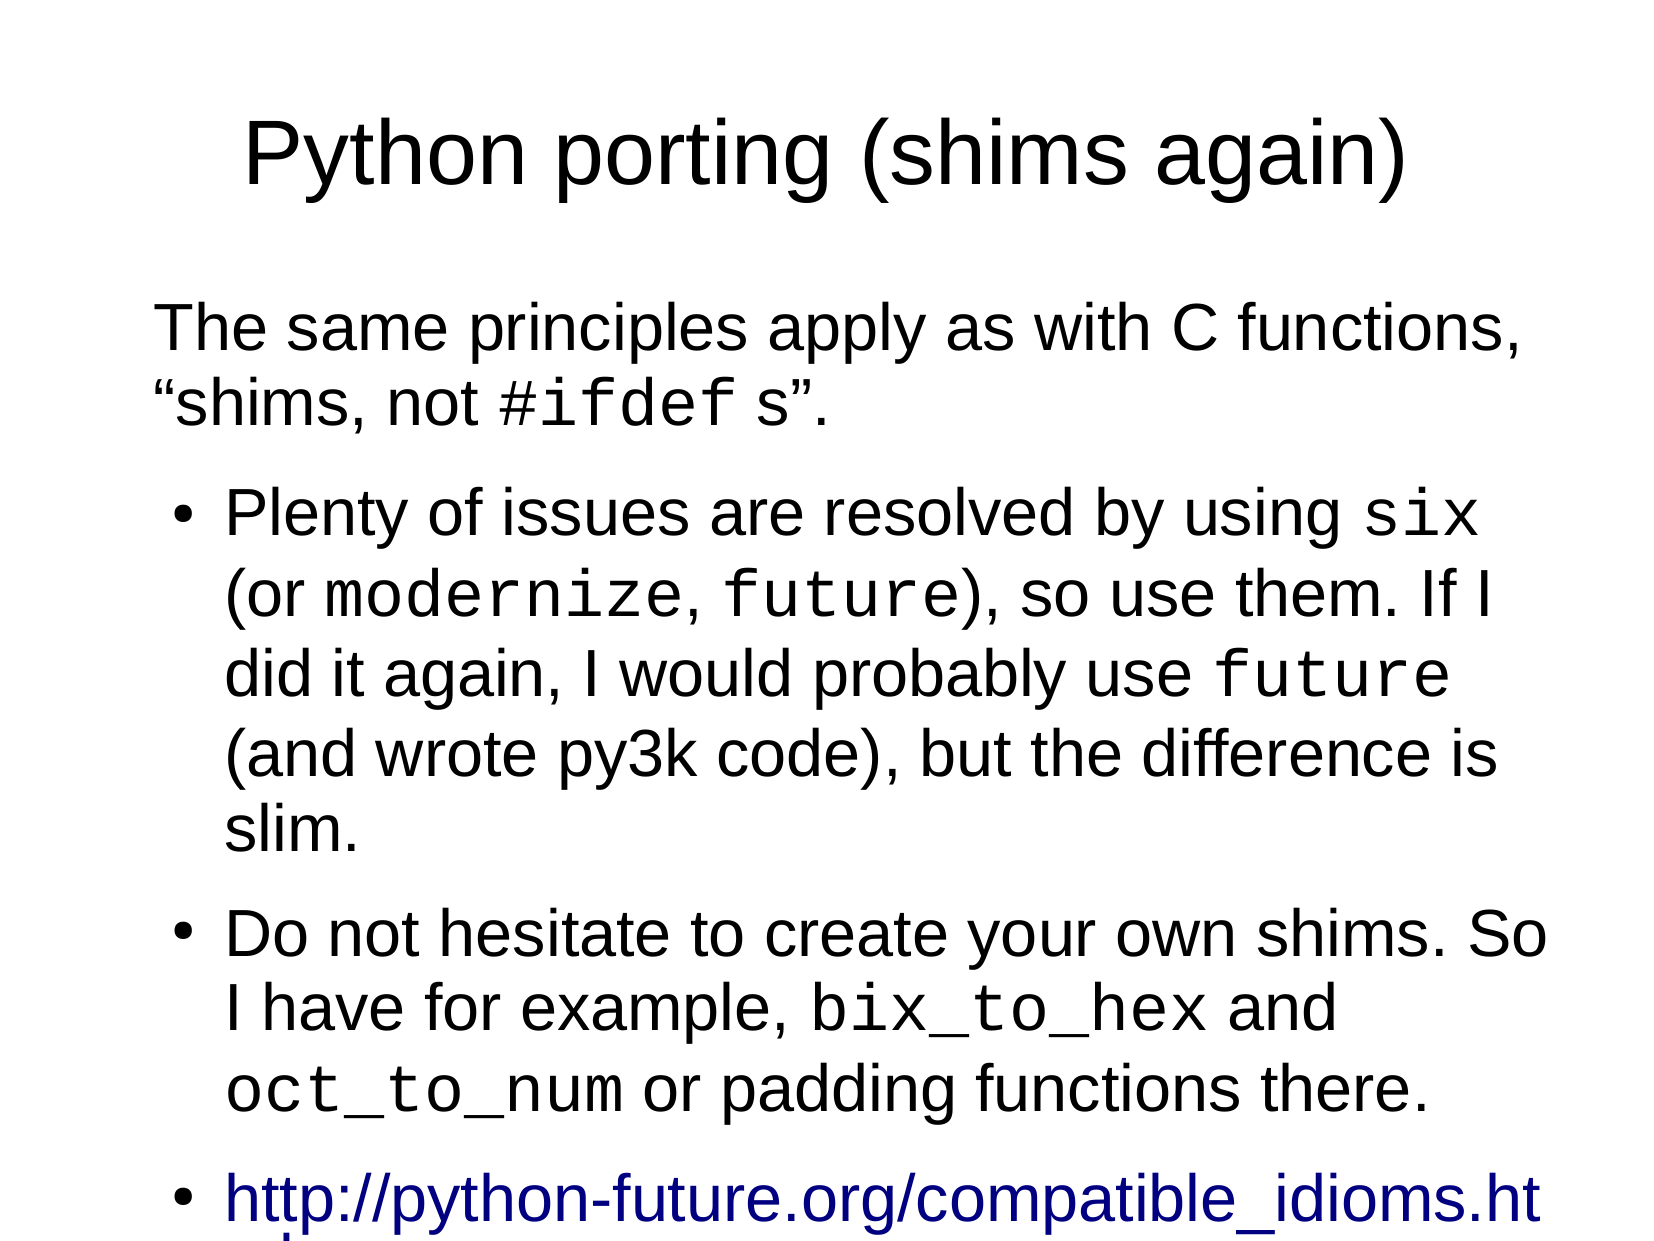

# Python porting (shims again)
The same principles apply as with C functions, “shims, not #ifdef s”.
Plenty of issues are resolved by using six (or modernize, future), so use them. If I did it again, I would probably use future (and wrote py3k code), but the difference is slim.
Do not hesitate to create your own shims. So I have for example, bix_to_hex and oct_to_num or padding functions there.
http://python-future.org/compatible_idioms.html